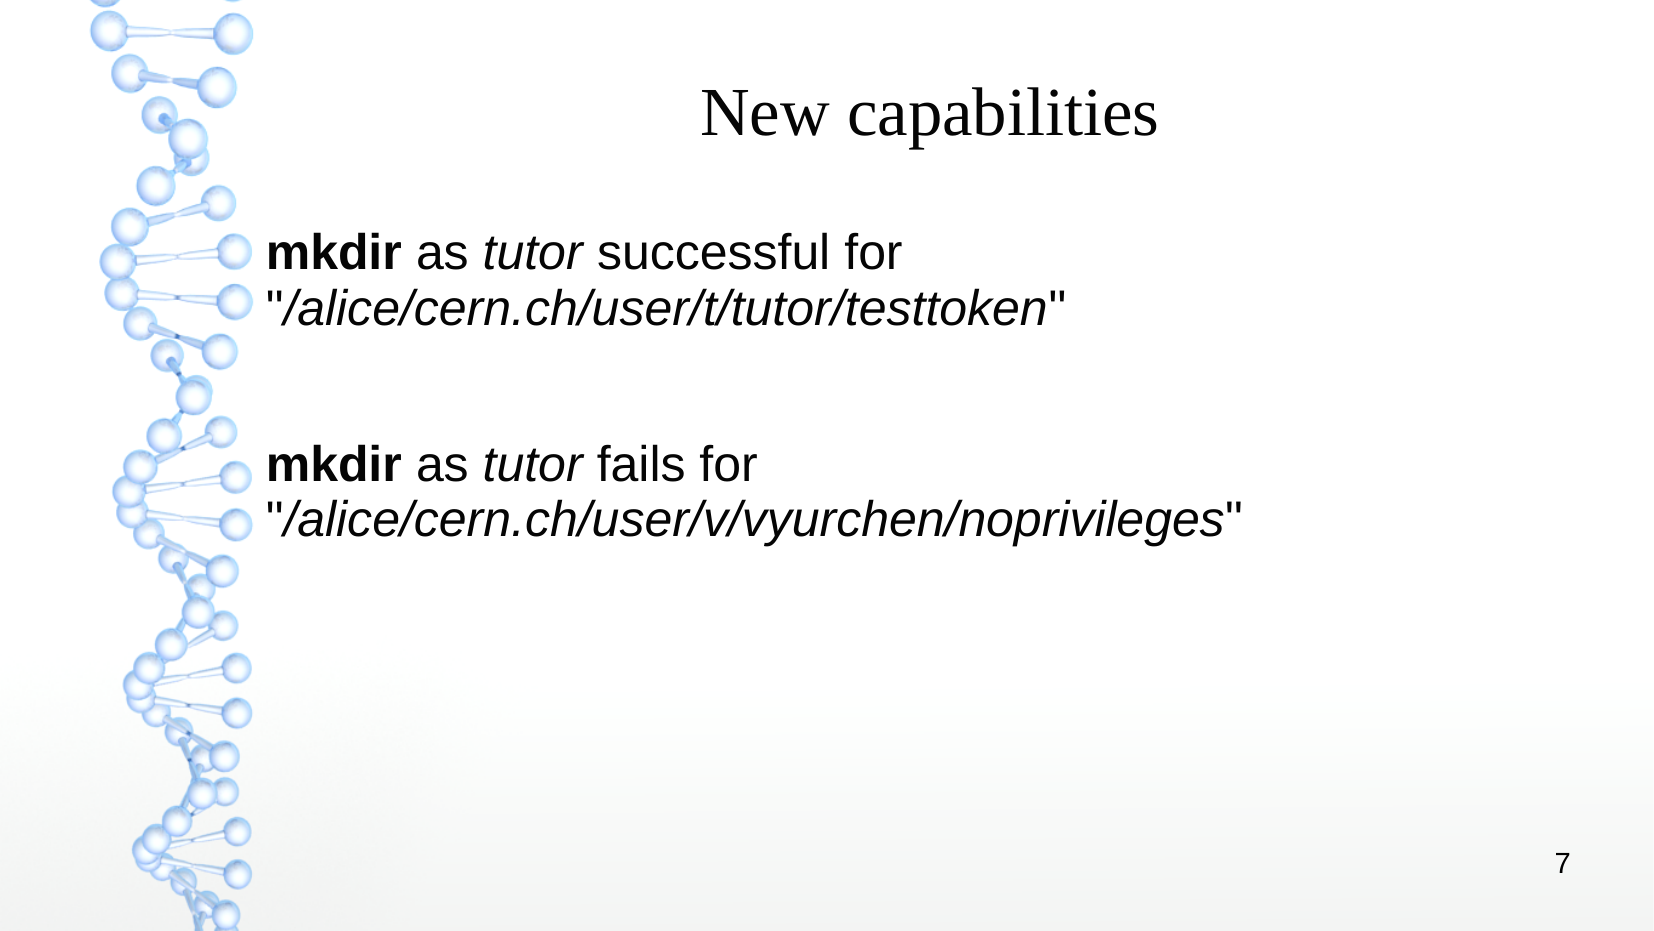

# New capabilities
mkdir as tutor successful for "/alice/cern.ch/user/t/tutor/testtoken"
mkdir as tutor fails for "/alice/cern.ch/user/v/vyurchen/noprivileges"
7